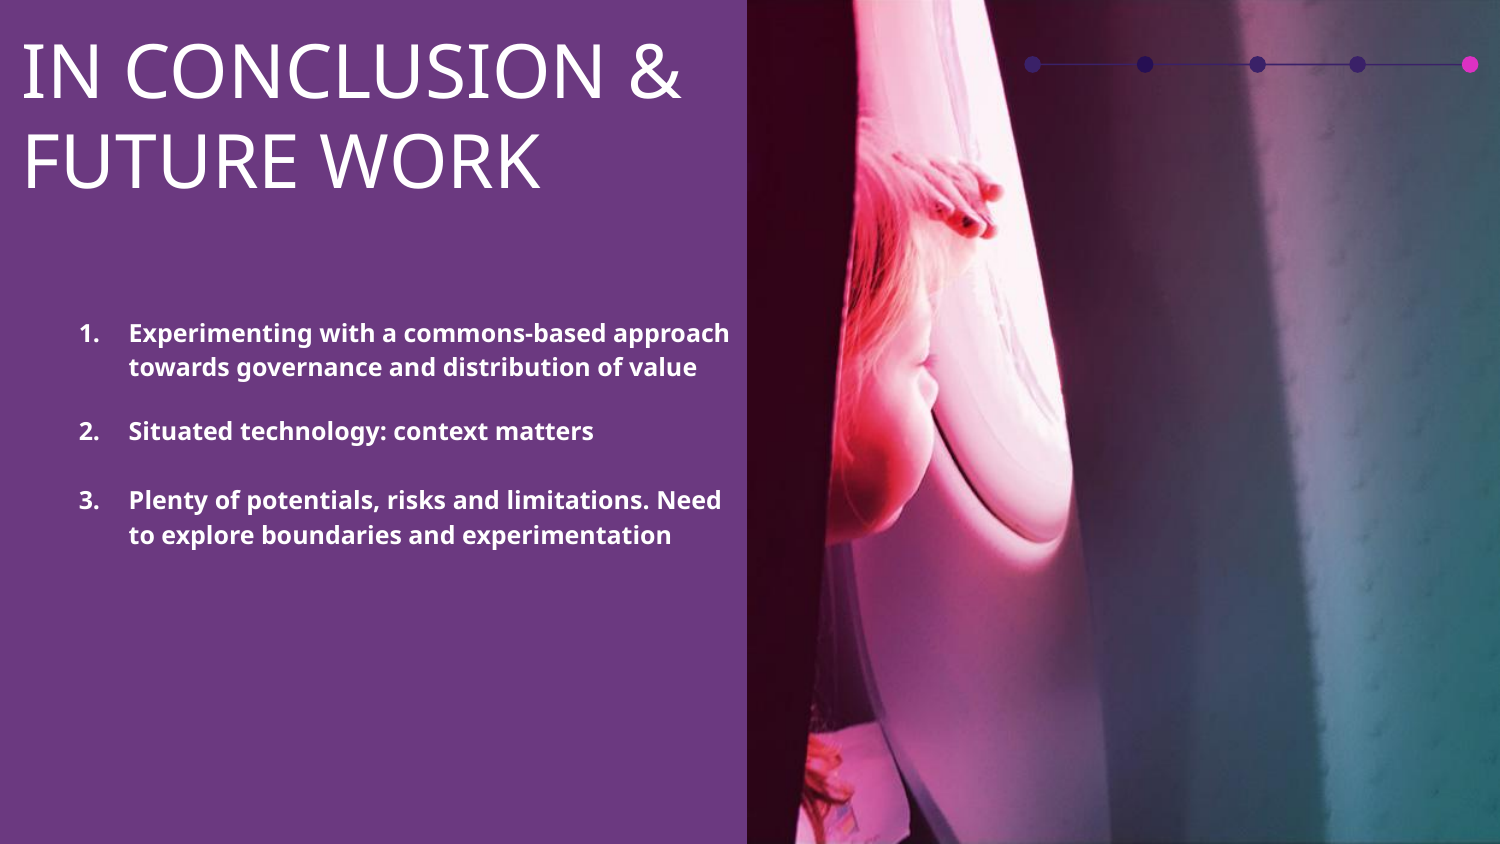

IN CONCLUSION &
FUTURE WORK
# Experimenting with a commons-based approach towards governance and distribution of value
Situated technology: context matters
Plenty of potentials, risks and limitations. Need to explore boundaries and experimentation